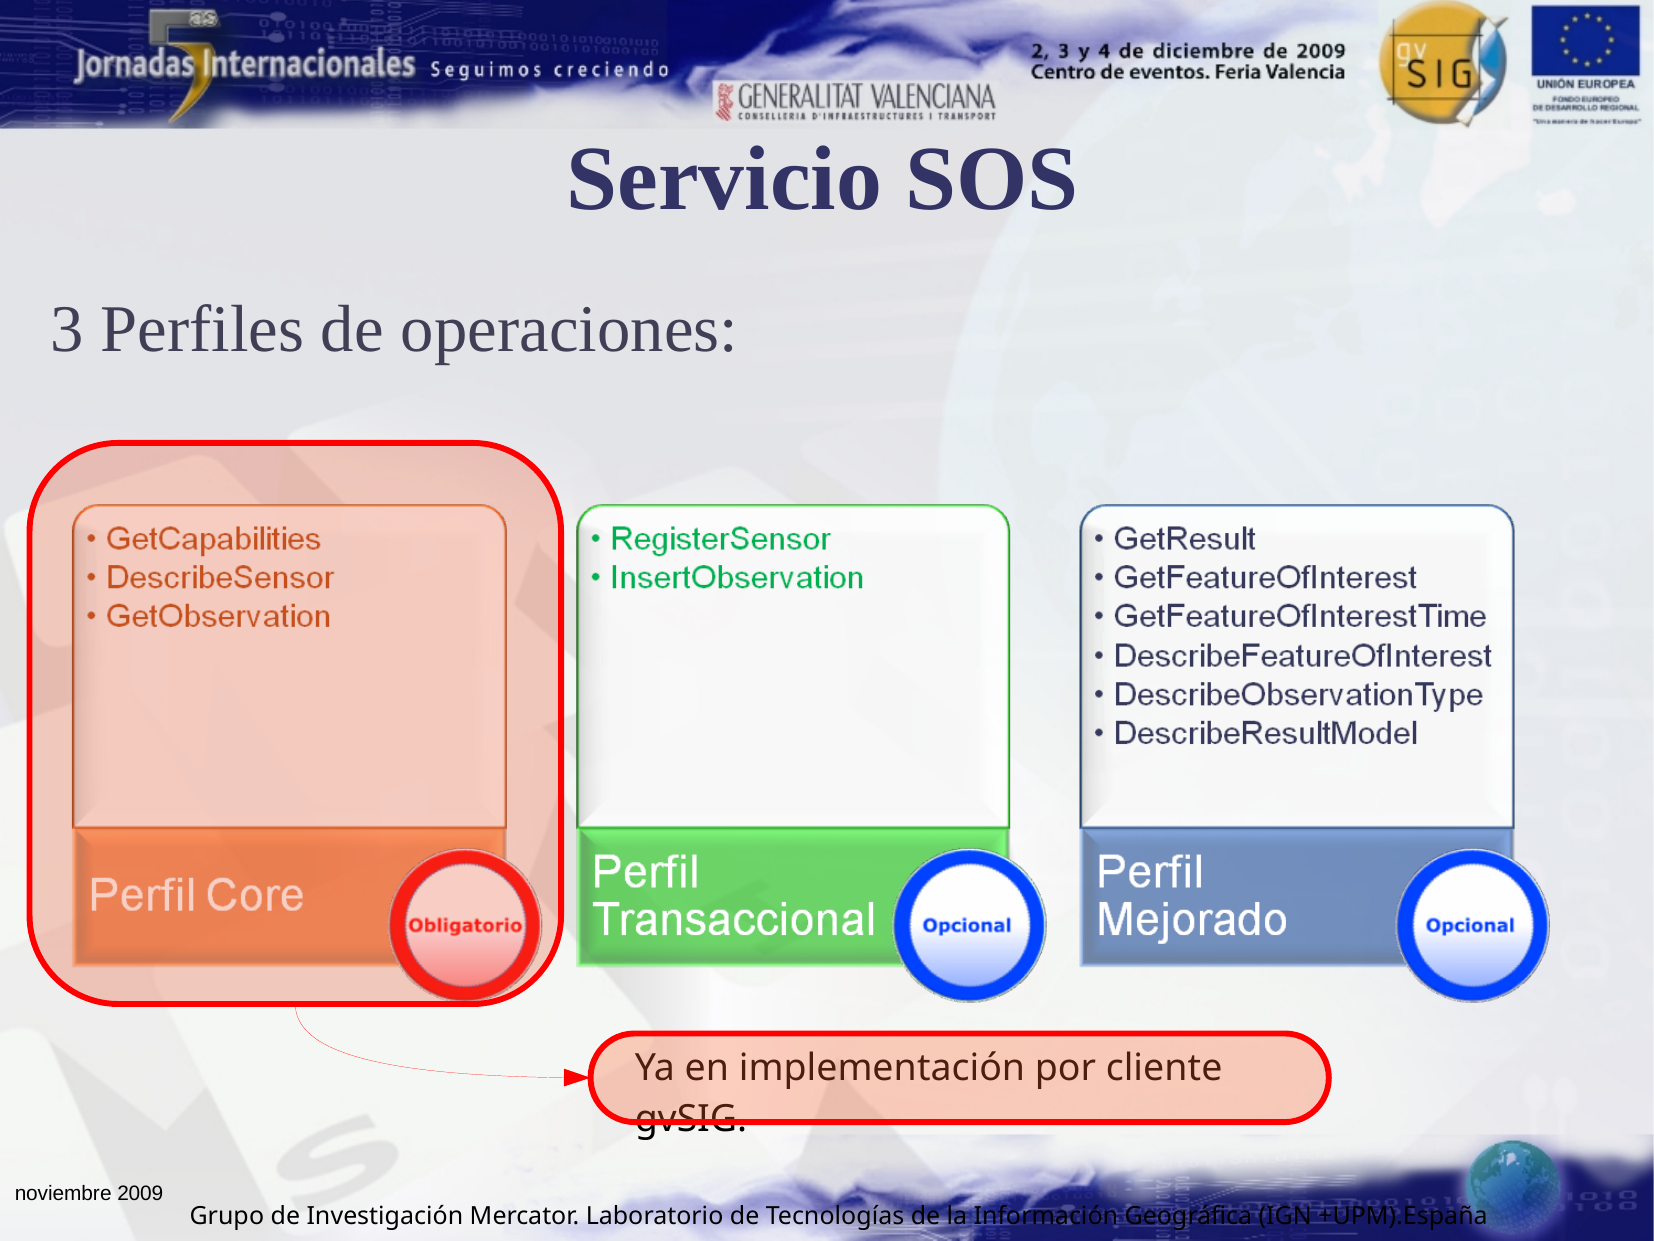

Servicio SOS
# 3 Perfiles de operaciones:
Ya en implementación por cliente gvSIG.
Grupo de Investigación Mercator. Laboratorio de Tecnologías de la Información Geográfica (IGN +UPM).España
noviembre 2009